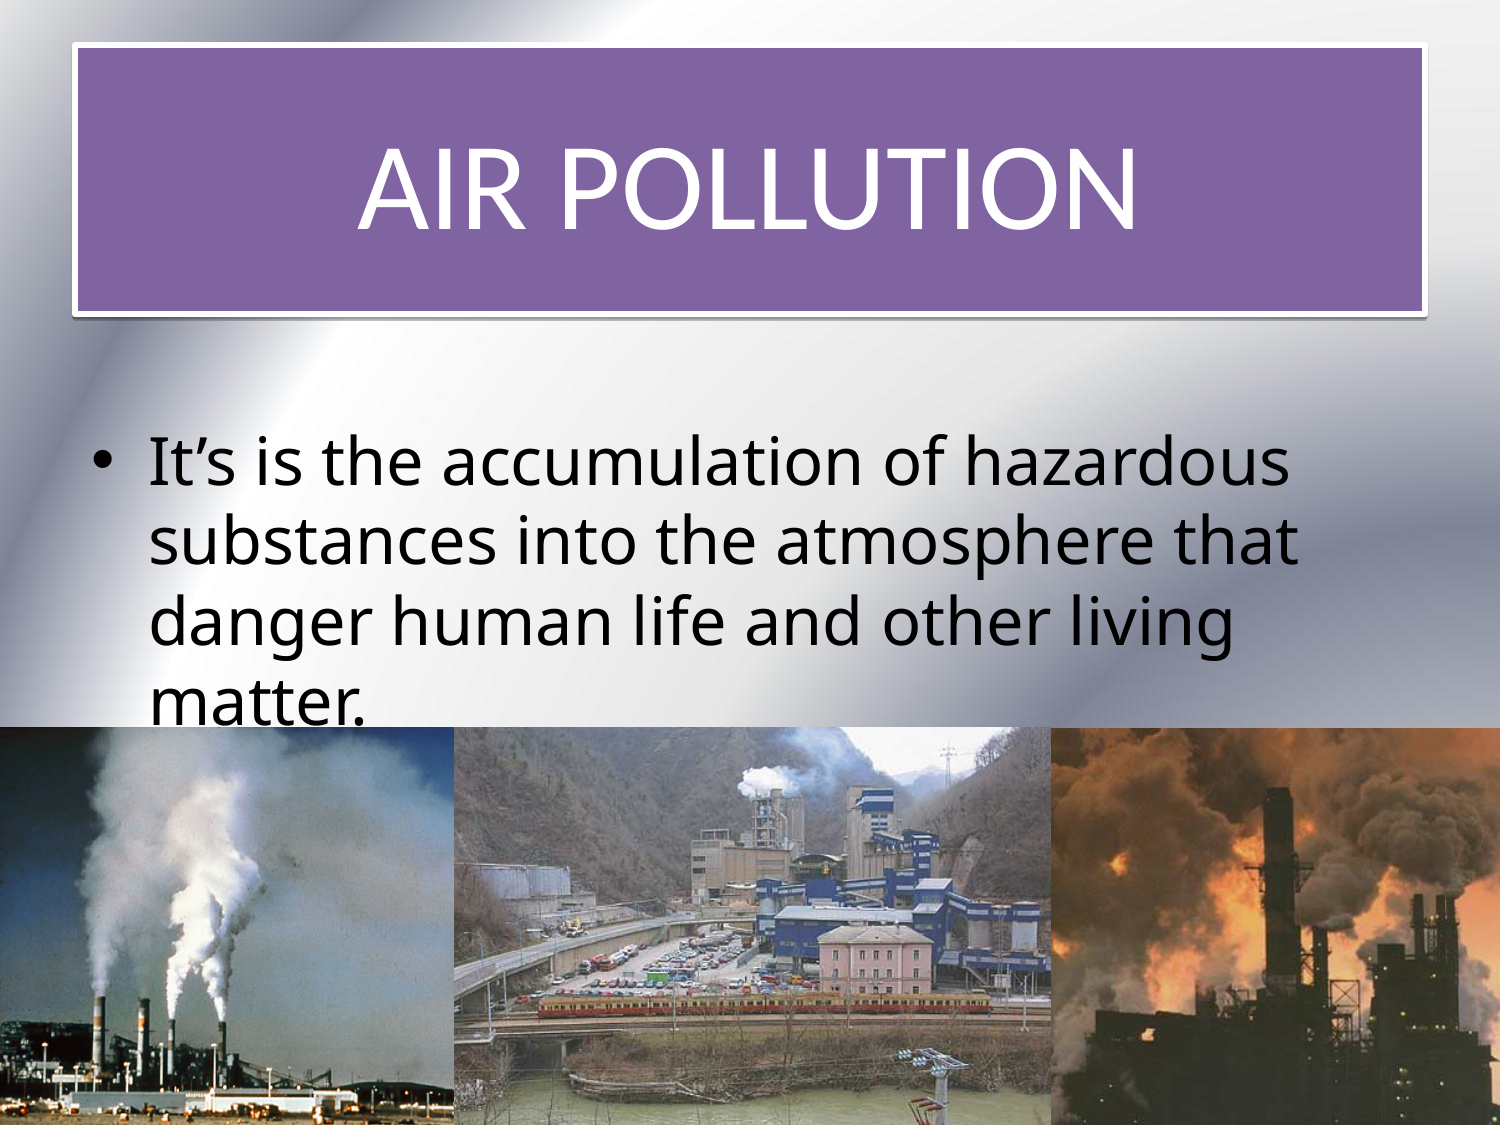

# AIR POLLUTION
It’s is the accumulation of hazardous substances into the atmosphere that danger human life and other living matter.
Air pollution can be visible or invisible